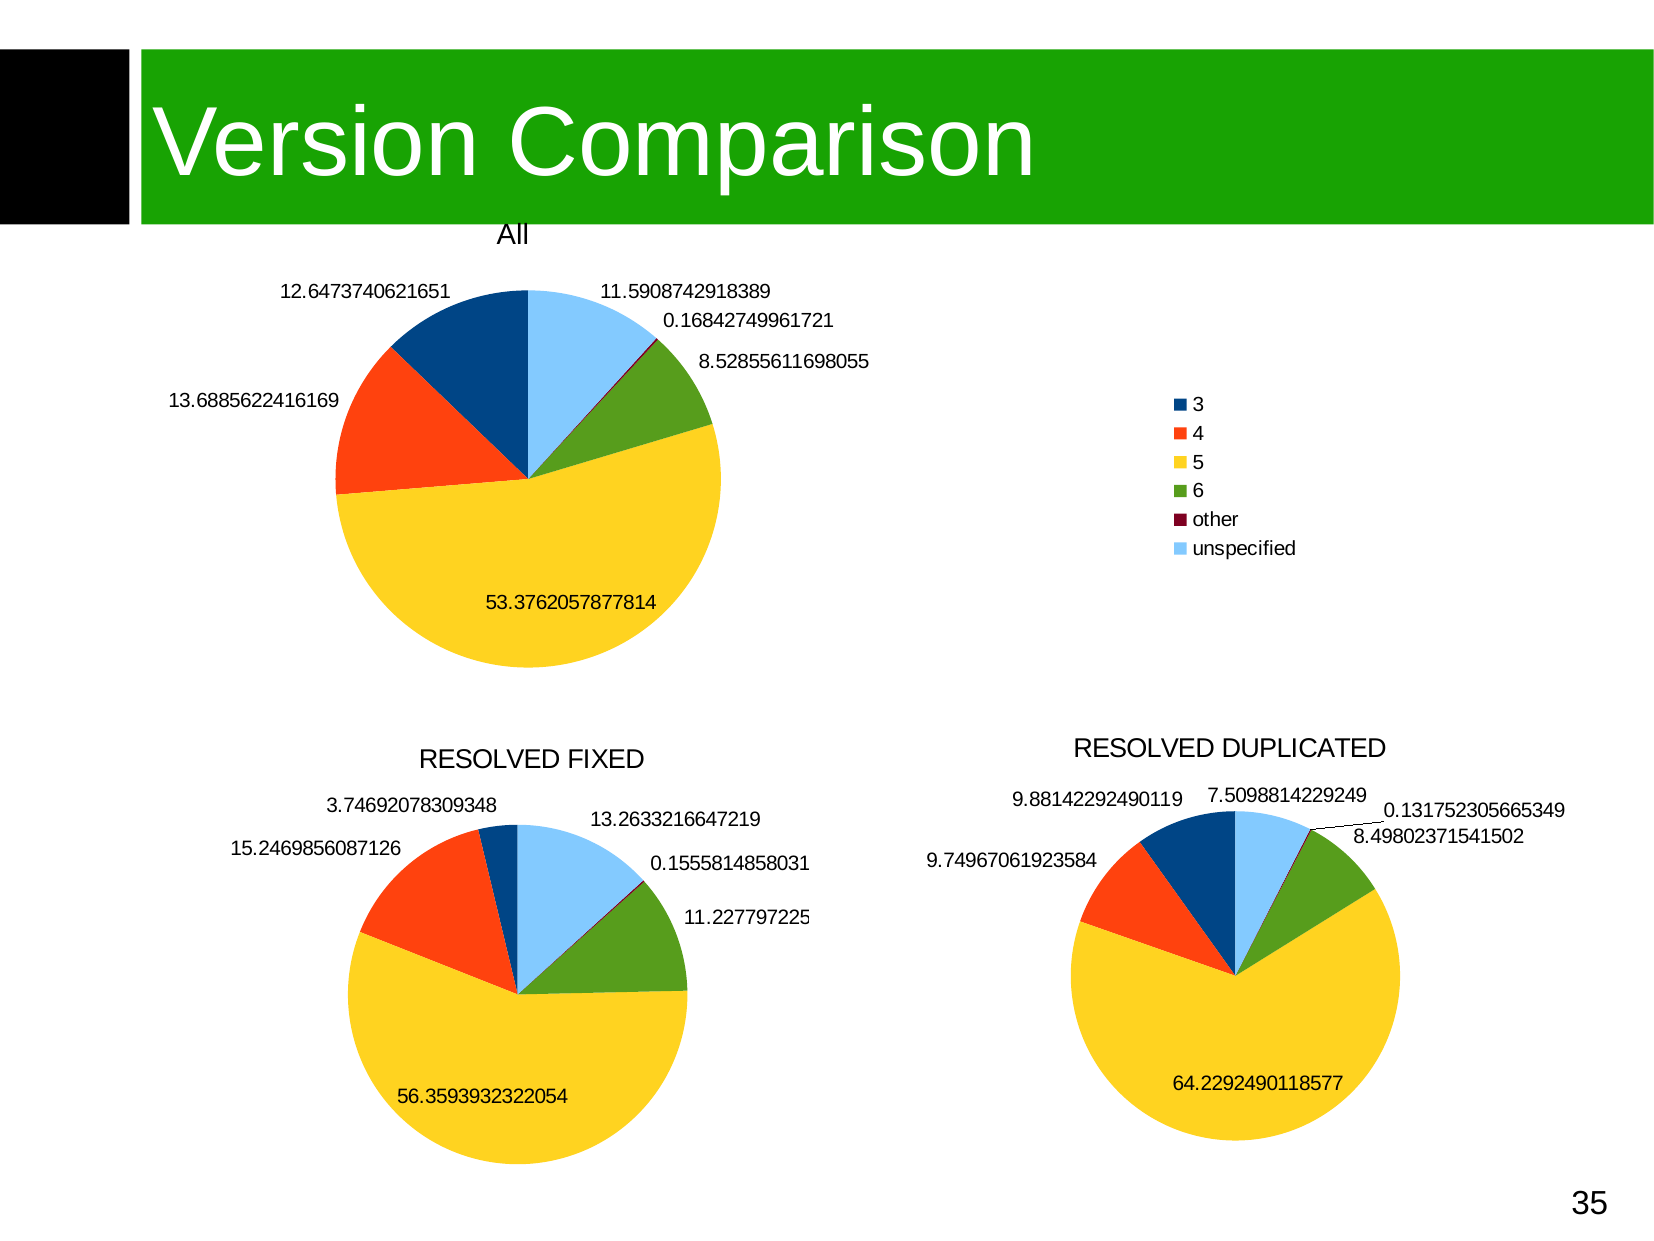

# Version Comparison
 All
### Chart
| Category | Column F |
|---|---|
| 3 | 12.6473740621651 |
| 4 | 13.6885622416169 |
| 5 | 53.3762057877814 |
| 6 | 8.52855611698055 |
| other | 0.16842749961721 |
| unspecified | 11.5908742918389 |
### Chart: RESOLVED DUPLICATED
| Category | Column F |
|---|---|
| 3 | 9.88142292490119 |
| 4 | 9.74967061923584 |
| 5 | 64.2292490118577 |
| 6 | 8.49802371541502 |
| other | 0.131752305665349 |
| unspecified | 7.5098814229249 |
### Chart: RESOLVED FIXED
| Category | Column F |
|---|---|
| 3 | 3.74692078309348 |
| 4 | 15.2469856087126 |
| 5 | 56.3593932322054 |
| 6 | 11.2277972254635 |
| other | 0.155581485803189 |
| unspecified | 13.2633216647219 |